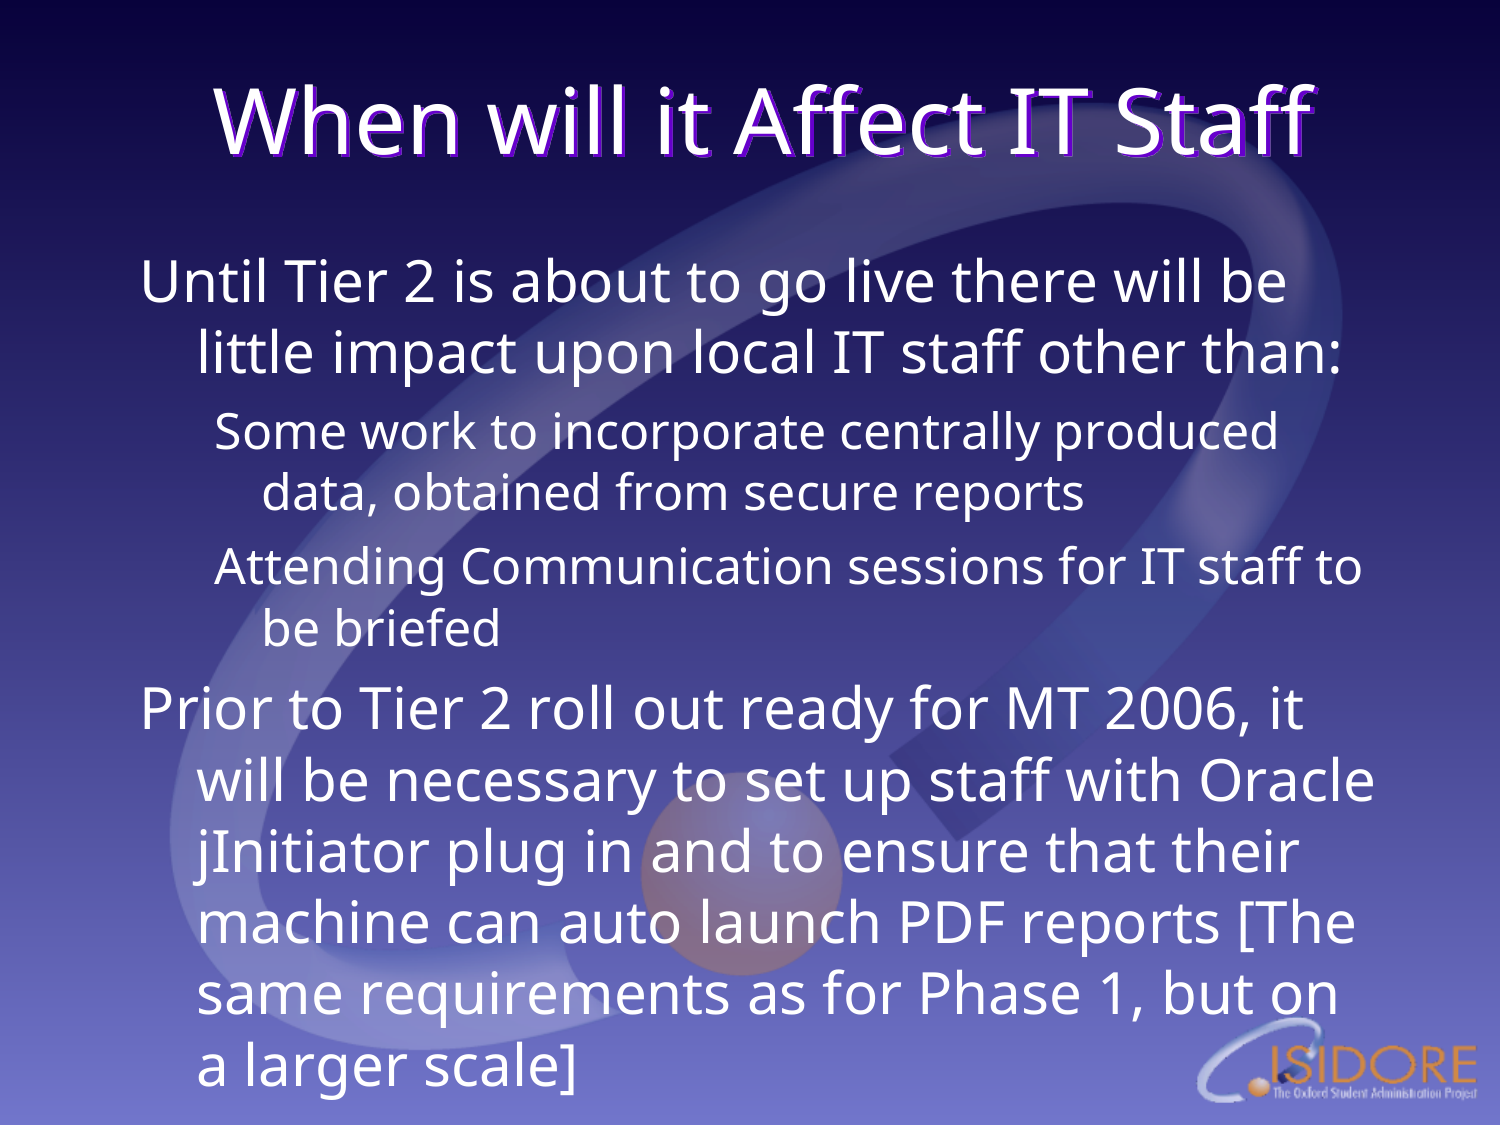

# When will it Affect IT Staff
Until Tier 2 is about to go live there will be little impact upon local IT staff other than:
Some work to incorporate centrally produced data, obtained from secure reports
Attending Communication sessions for IT staff to be briefed
Prior to Tier 2 roll out ready for MT 2006, it will be necessary to set up staff with Oracle jInitiator plug in and to ensure that their machine can auto launch PDF reports [The same requirements as for Phase 1, but on a larger scale]